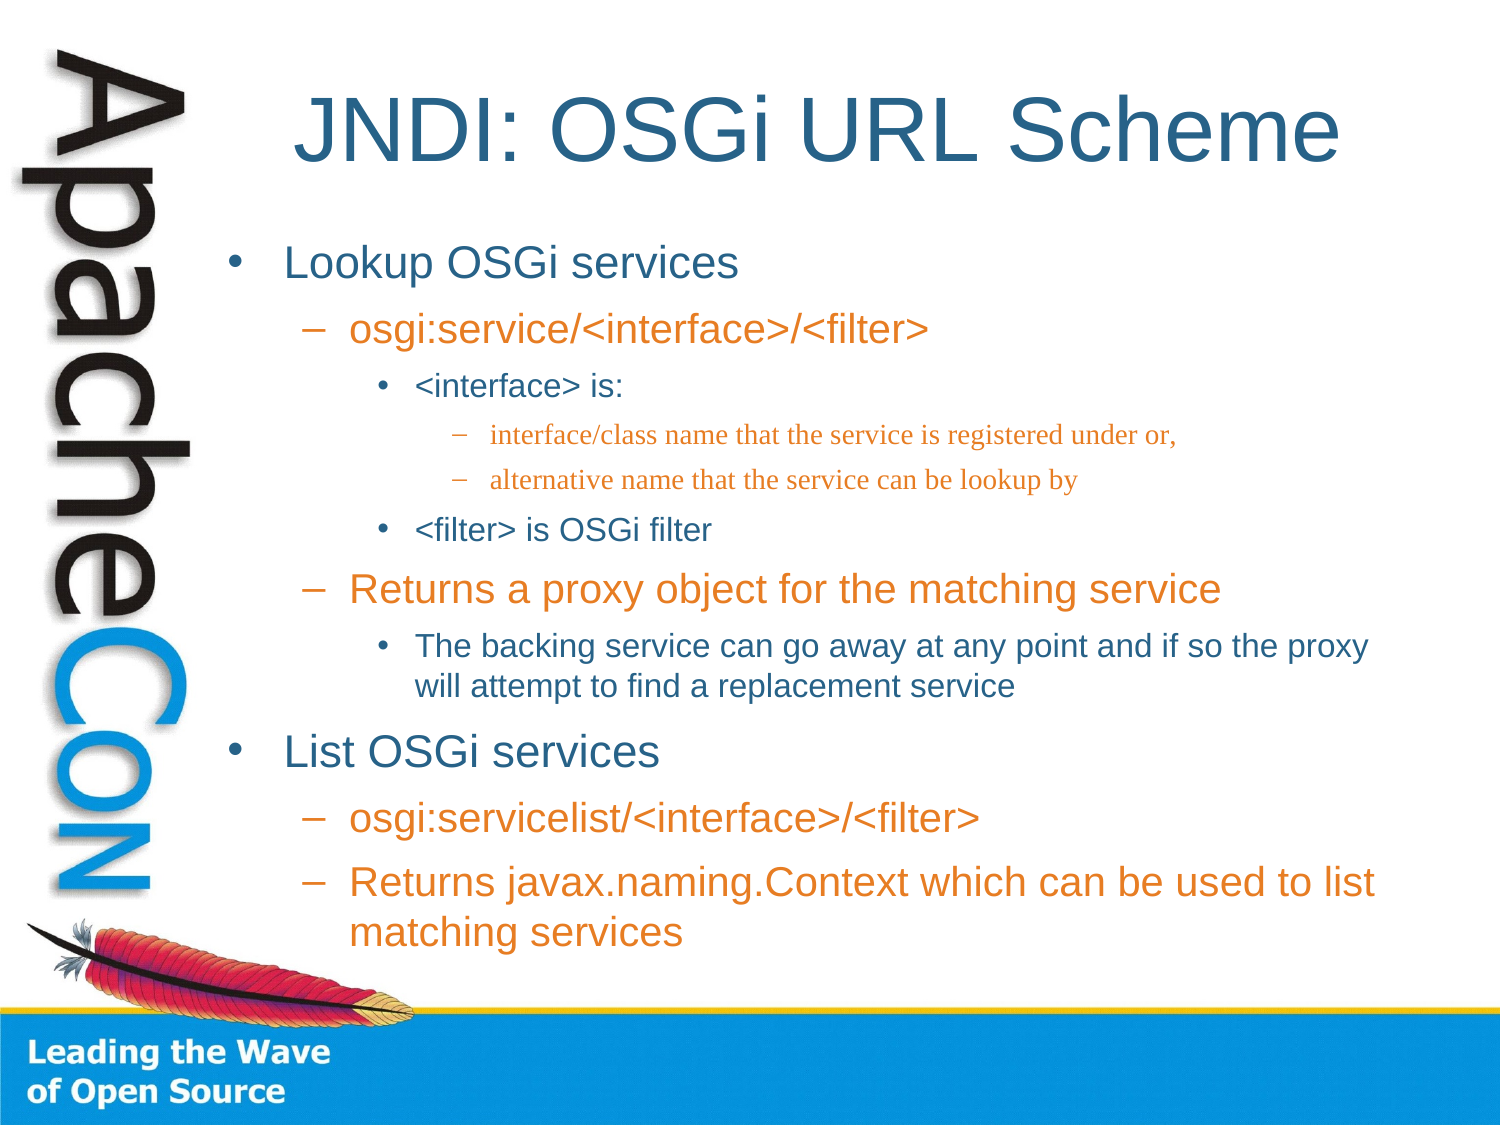

# JNDI: OSGi URL Scheme
Lookup OSGi services
osgi:service/<interface>/<filter>
<interface> is:
interface/class name that the service is registered under or,
alternative name that the service can be lookup by
<filter> is OSGi filter
Returns a proxy object for the matching service
The backing service can go away at any point and if so the proxy will attempt to find a replacement service
List OSGi services
osgi:servicelist/<interface>/<filter>
Returns javax.naming.Context which can be used to list matching services